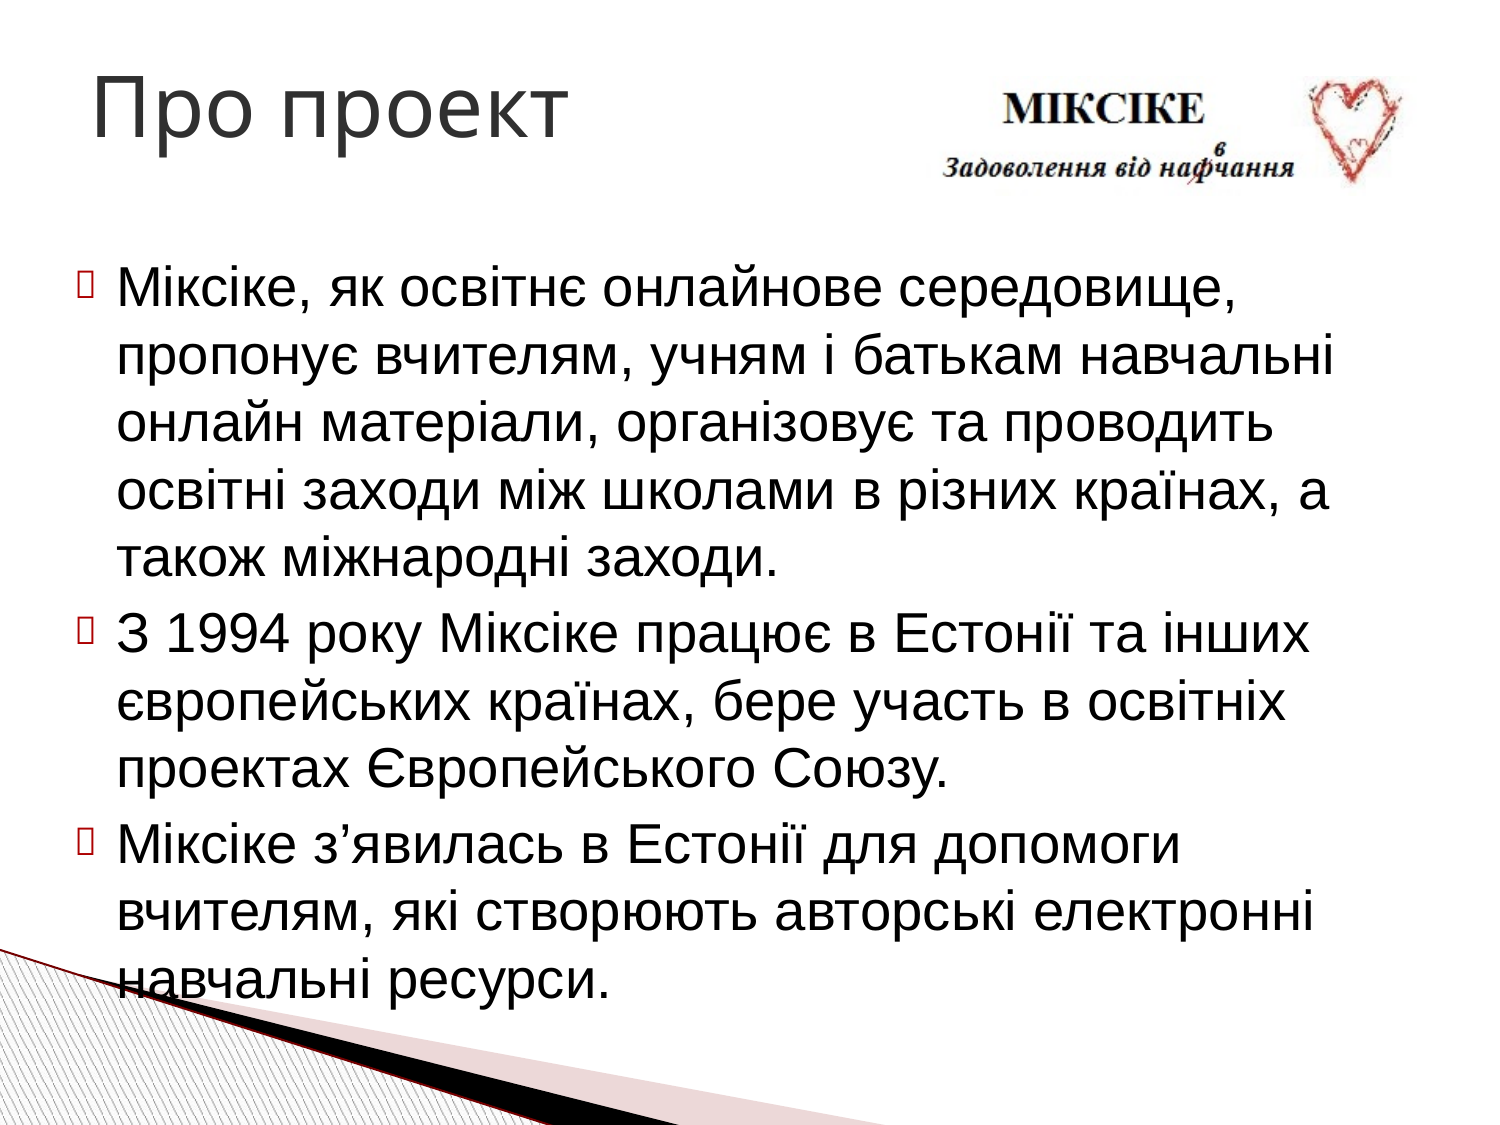

Про проект
# Міксіке, як освітнє онлайнове середовище, пропонує вчителям, учням і батькам навчальні онлайн матеріали, організовує та проводить освітні заходи між школами в різних країнах, а також міжнародні заходи.
З 1994 року Міксіке працює в Естонії та інших європейських країнах, бере участь в освітніх проектах Європейського Союзу.
Міксіке з’явилась в Естонії для допомоги вчителям, які створюють авторські електронні навчальні ресурси.